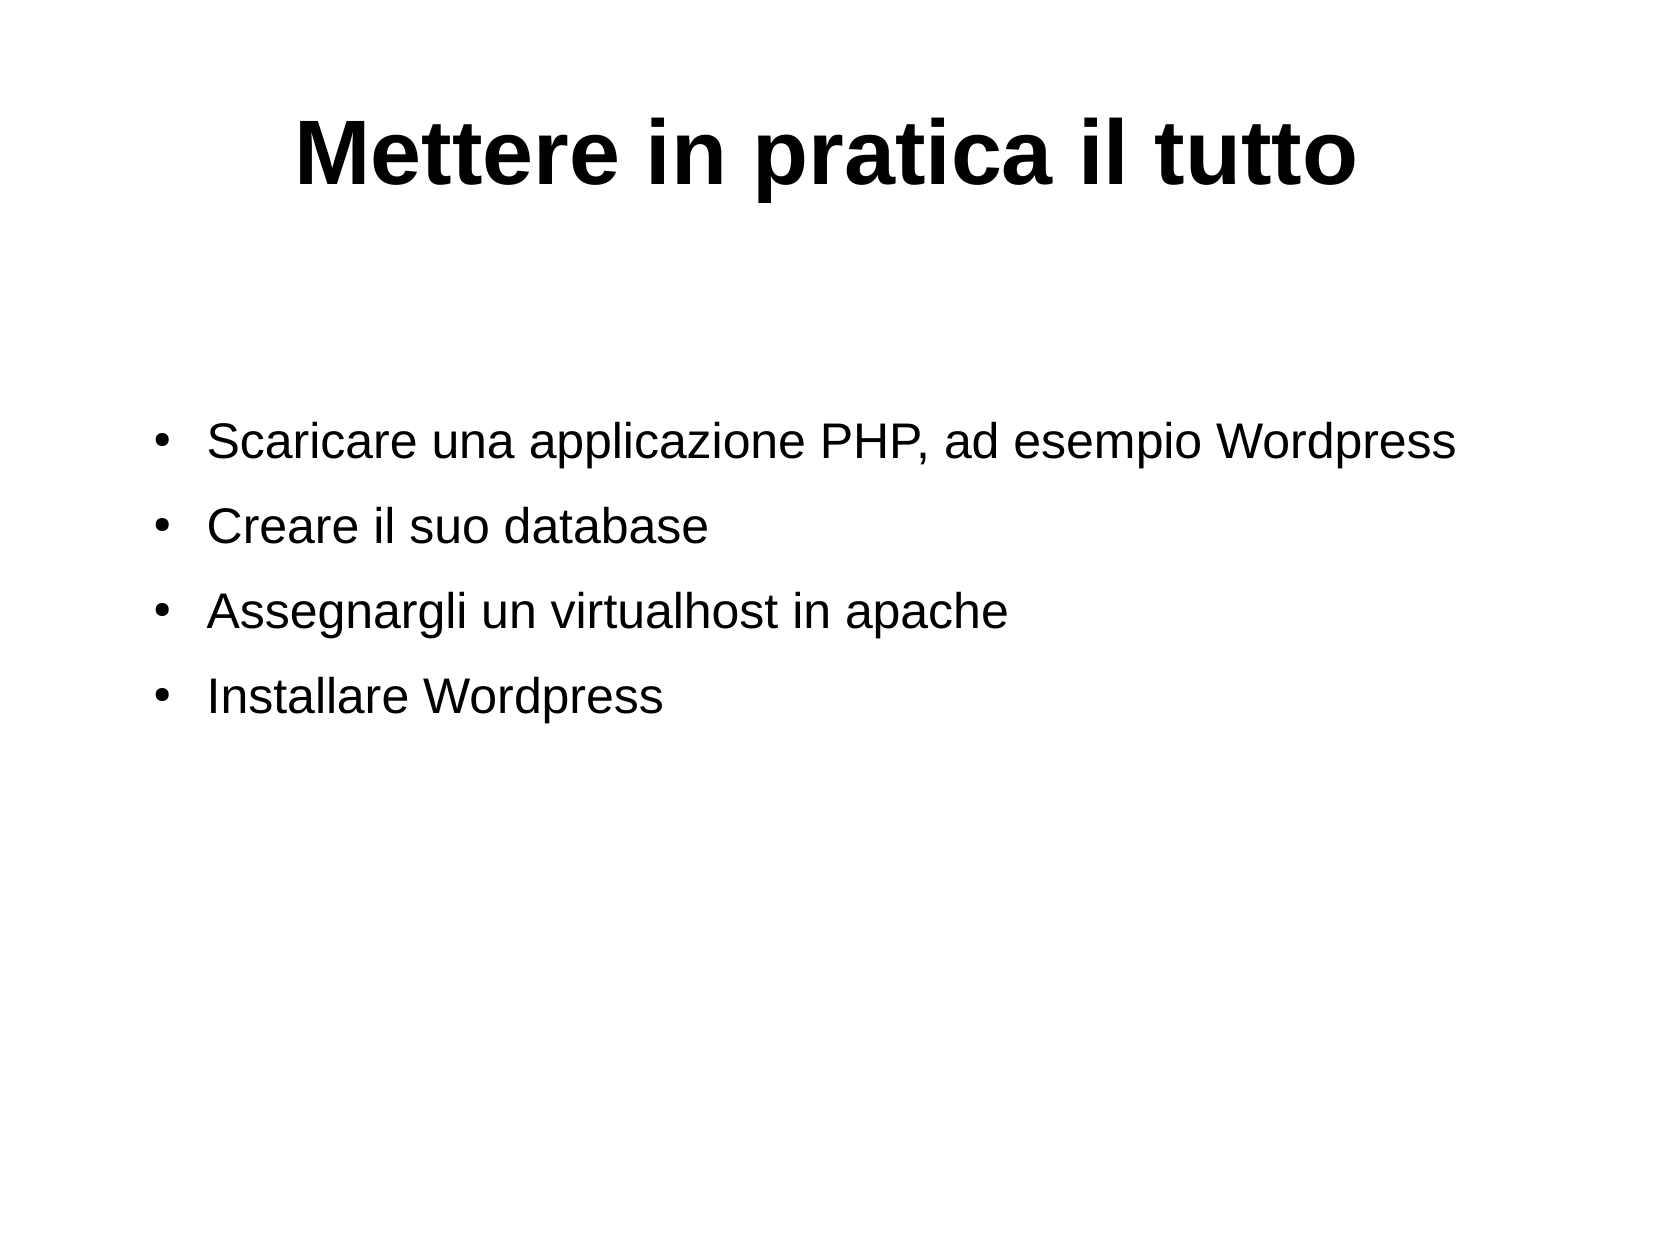

# Mettere in pratica il tutto
Scaricare una applicazione PHP, ad esempio Wordpress
Creare il suo database
Assegnargli un virtualhost in apache
Installare Wordpress